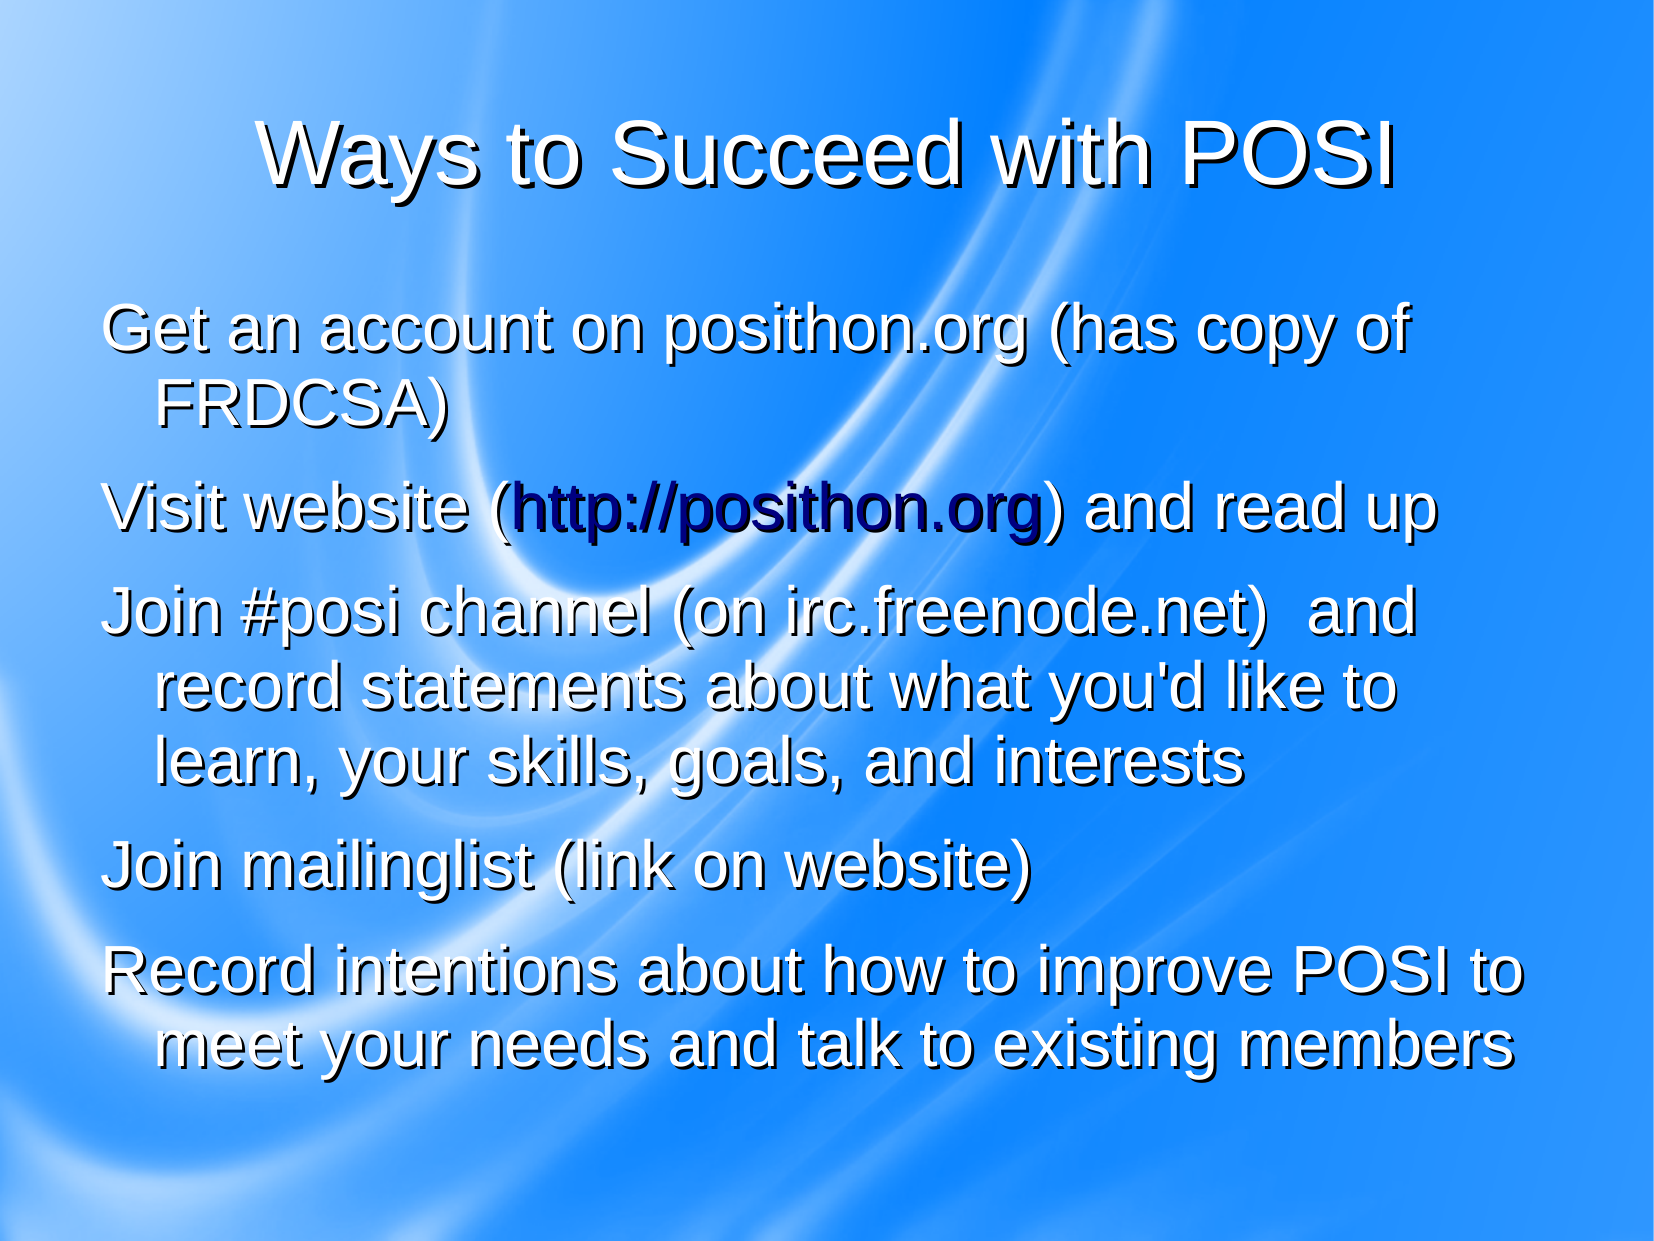

# Ways to Succeed with POSI
Get an account on posithon.org (has copy of FRDCSA)
Visit website (http://posithon.org) and read up
Join #posi channel (on irc.freenode.net) and record statements about what you'd like to learn, your skills, goals, and interests
Join mailinglist (link on website)
Record intentions about how to improve POSI to meet your needs and talk to existing members